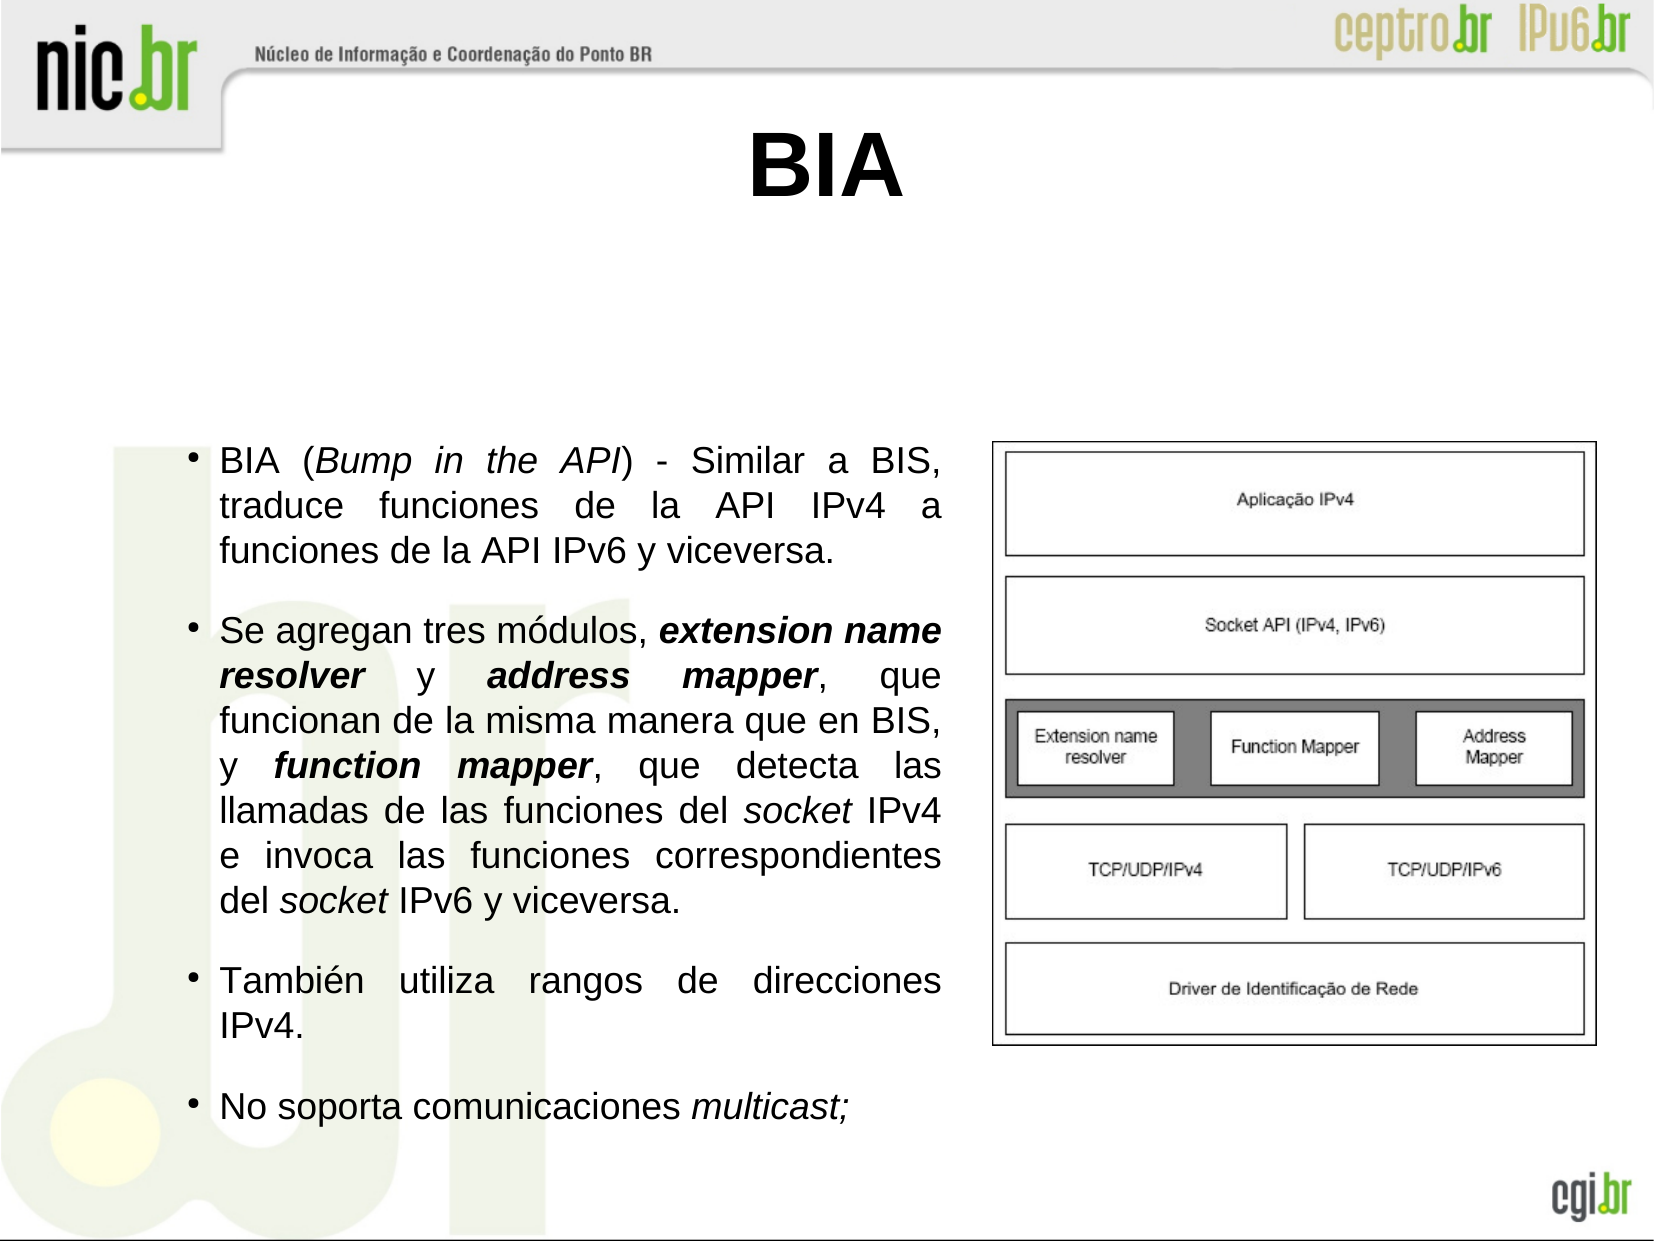

BIA
BIA (Bump in the API) - Similar a BIS, traduce funciones de la API IPv4 a funciones de la API IPv6 y viceversa.
Se agregan tres módulos, extension name resolver y address mapper, que funcionan de la misma manera que en BIS, y function mapper, que detecta las llamadas de las funciones del socket IPv4 e invoca las funciones correspondientes del socket IPv6 y viceversa.
También utiliza rangos de direcciones IPv4.
No soporta comunicaciones multicast;